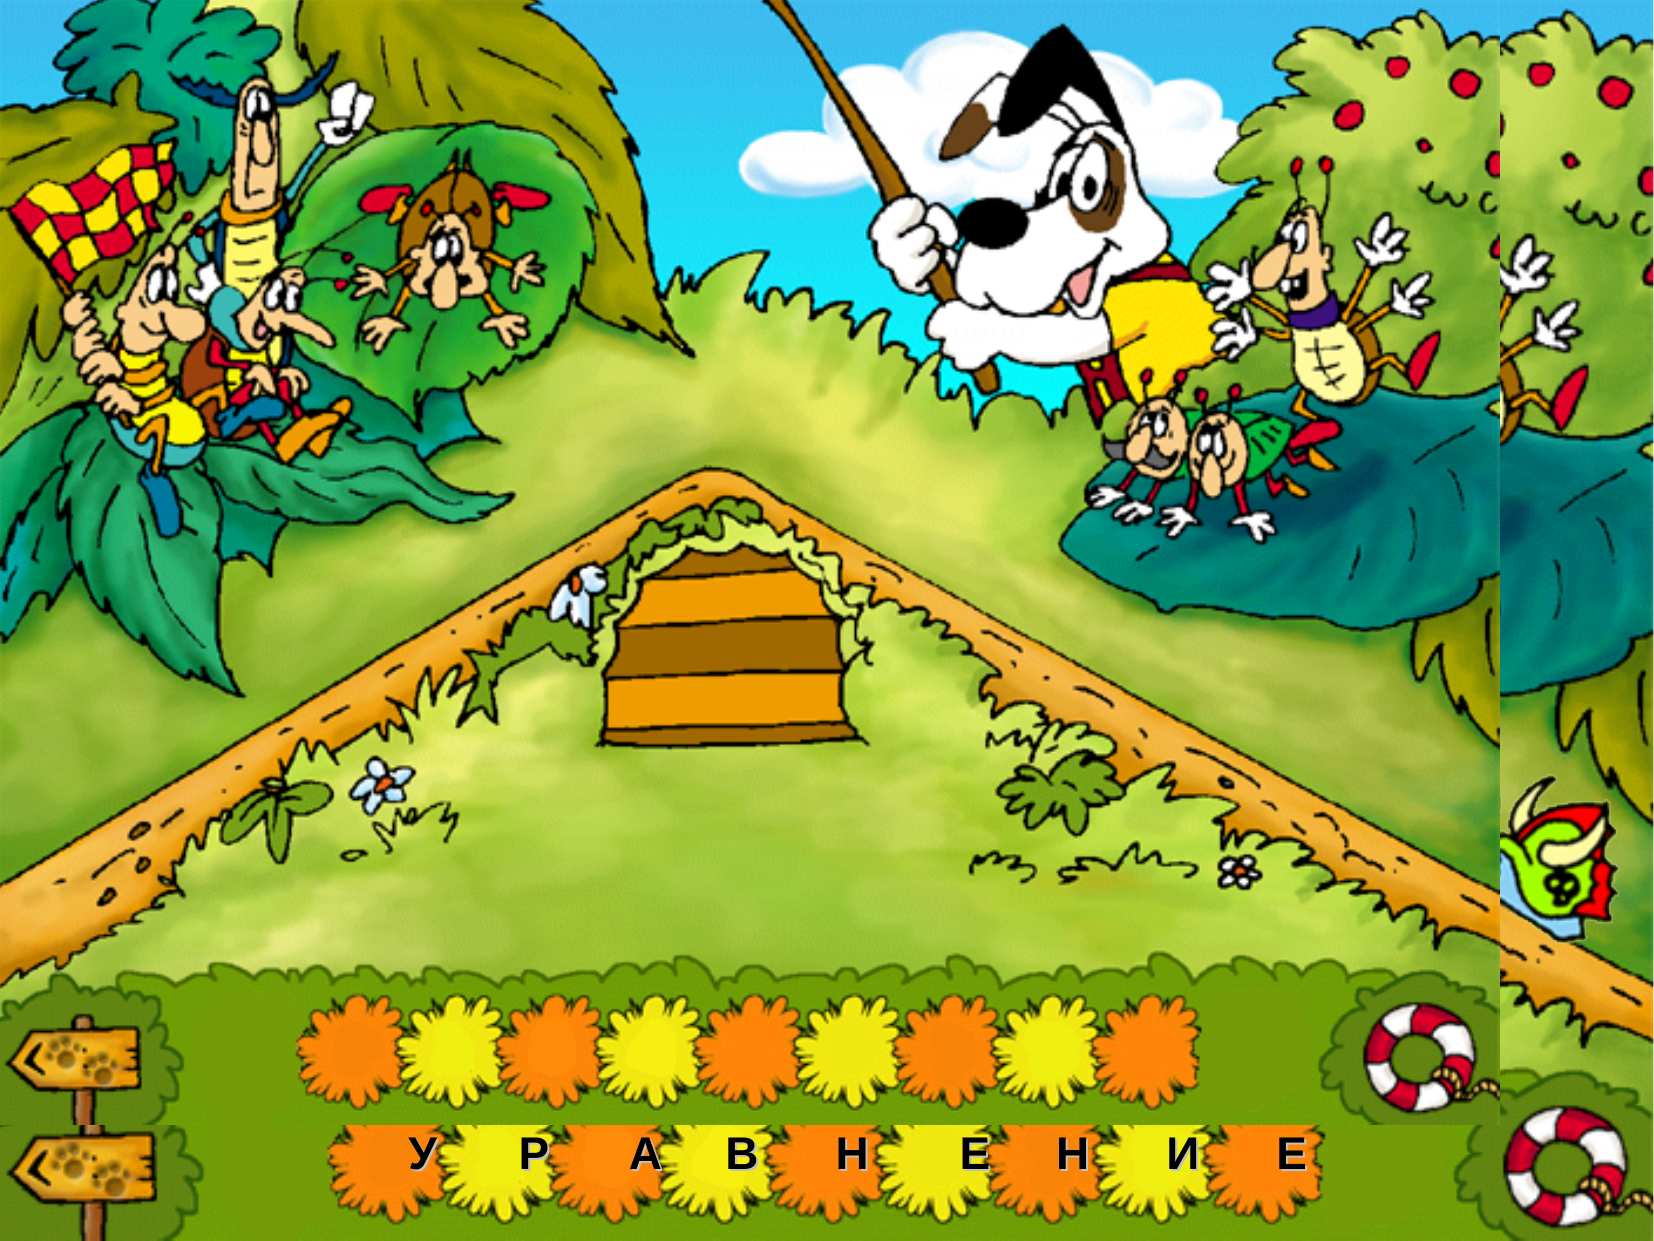

#
У
Р
А
В
Н
Е
Н
И
Е